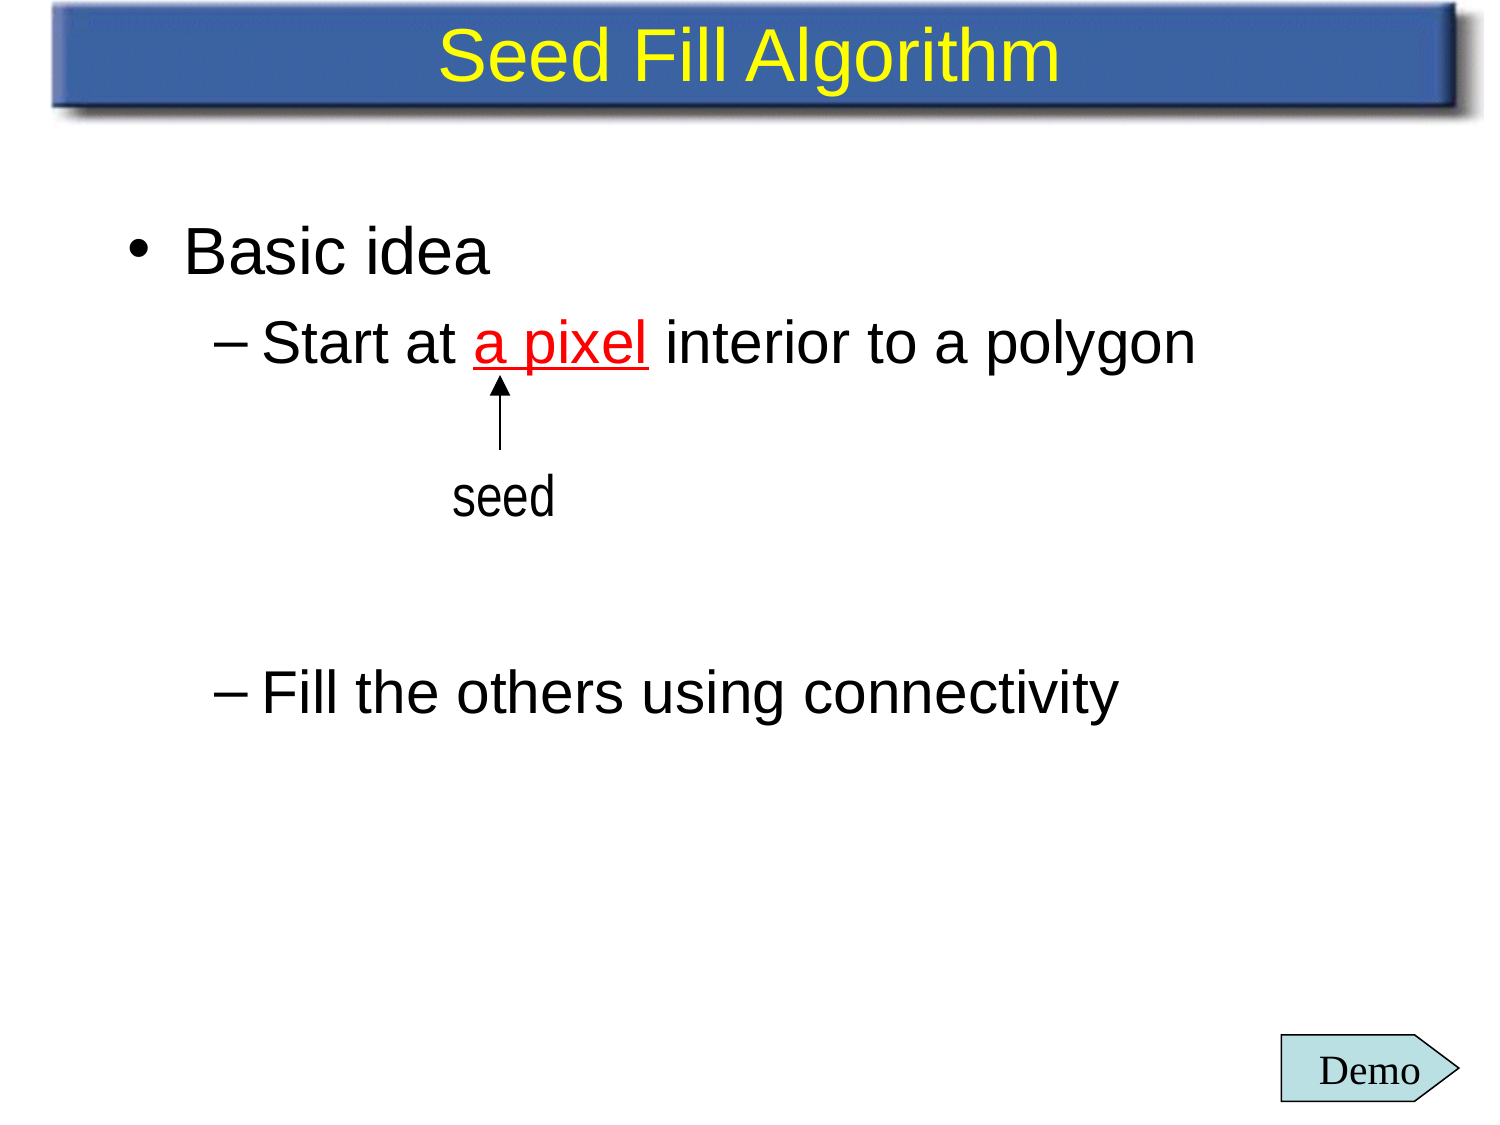

# Seed Fill Algorithm
Basic idea
Start at a pixel interior to a polygon
Fill the others using connectivity
seed
Demo